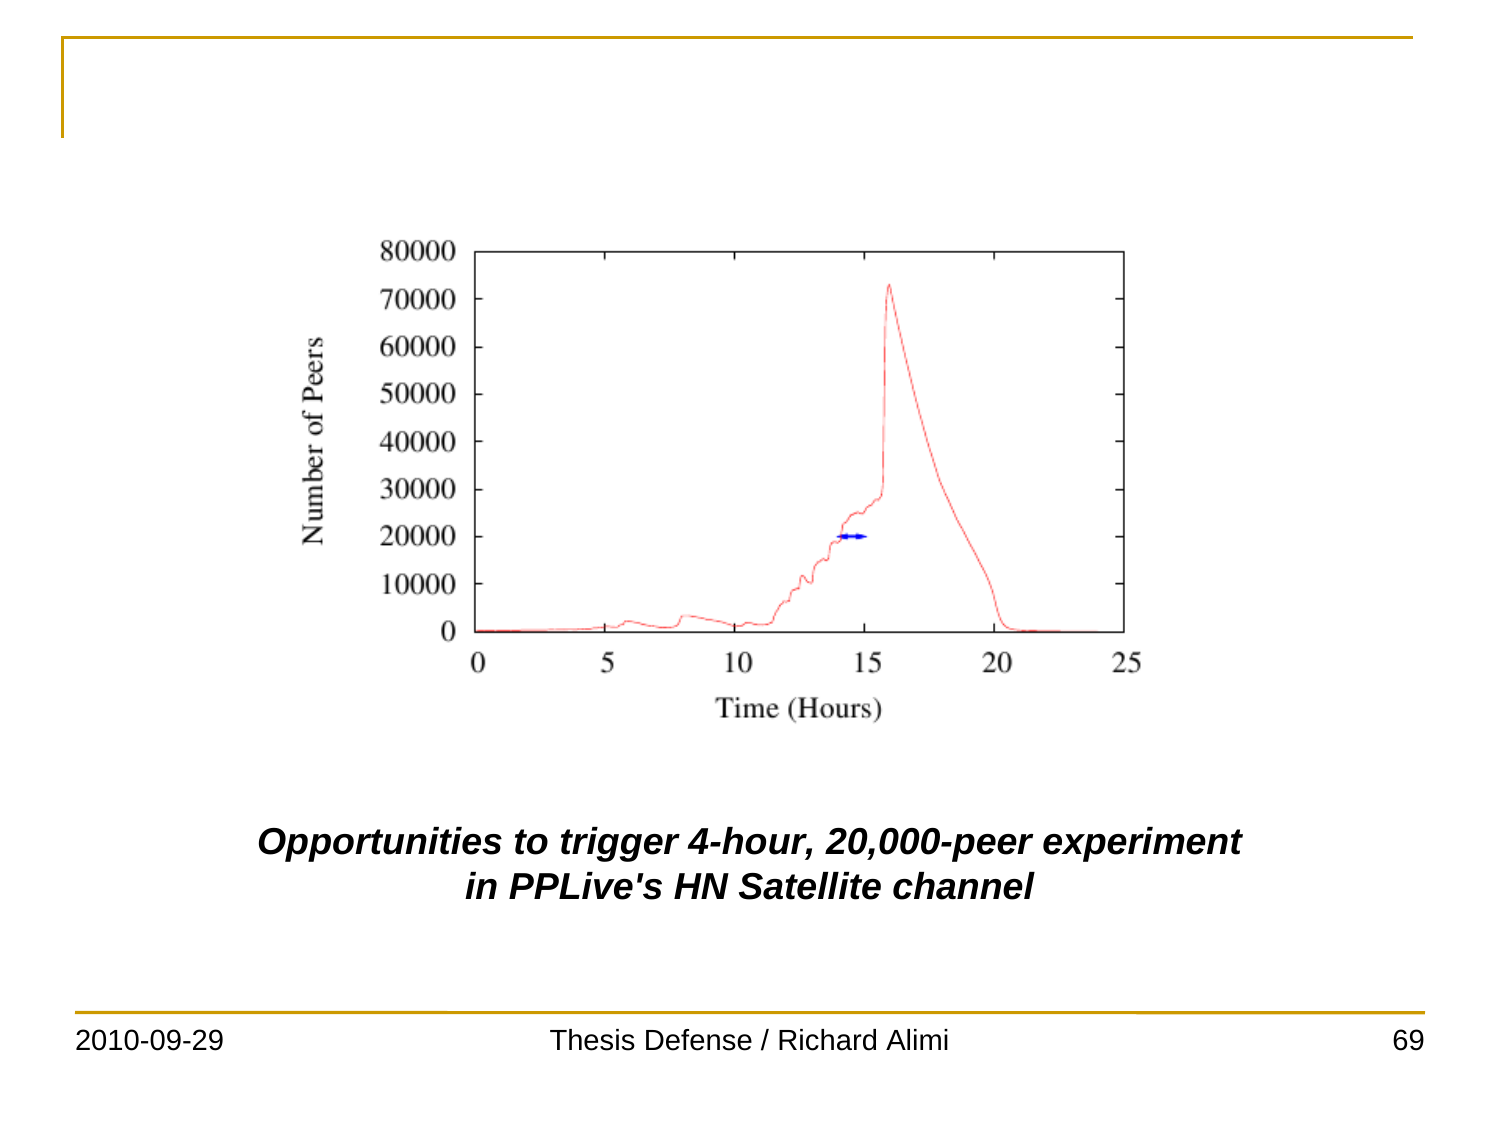

#
Opportunities to trigger 4-hour, 20,000-peer experiment
in PPLive's HN Satellite channel
2010-09-29
Thesis Defense / Richard Alimi
69